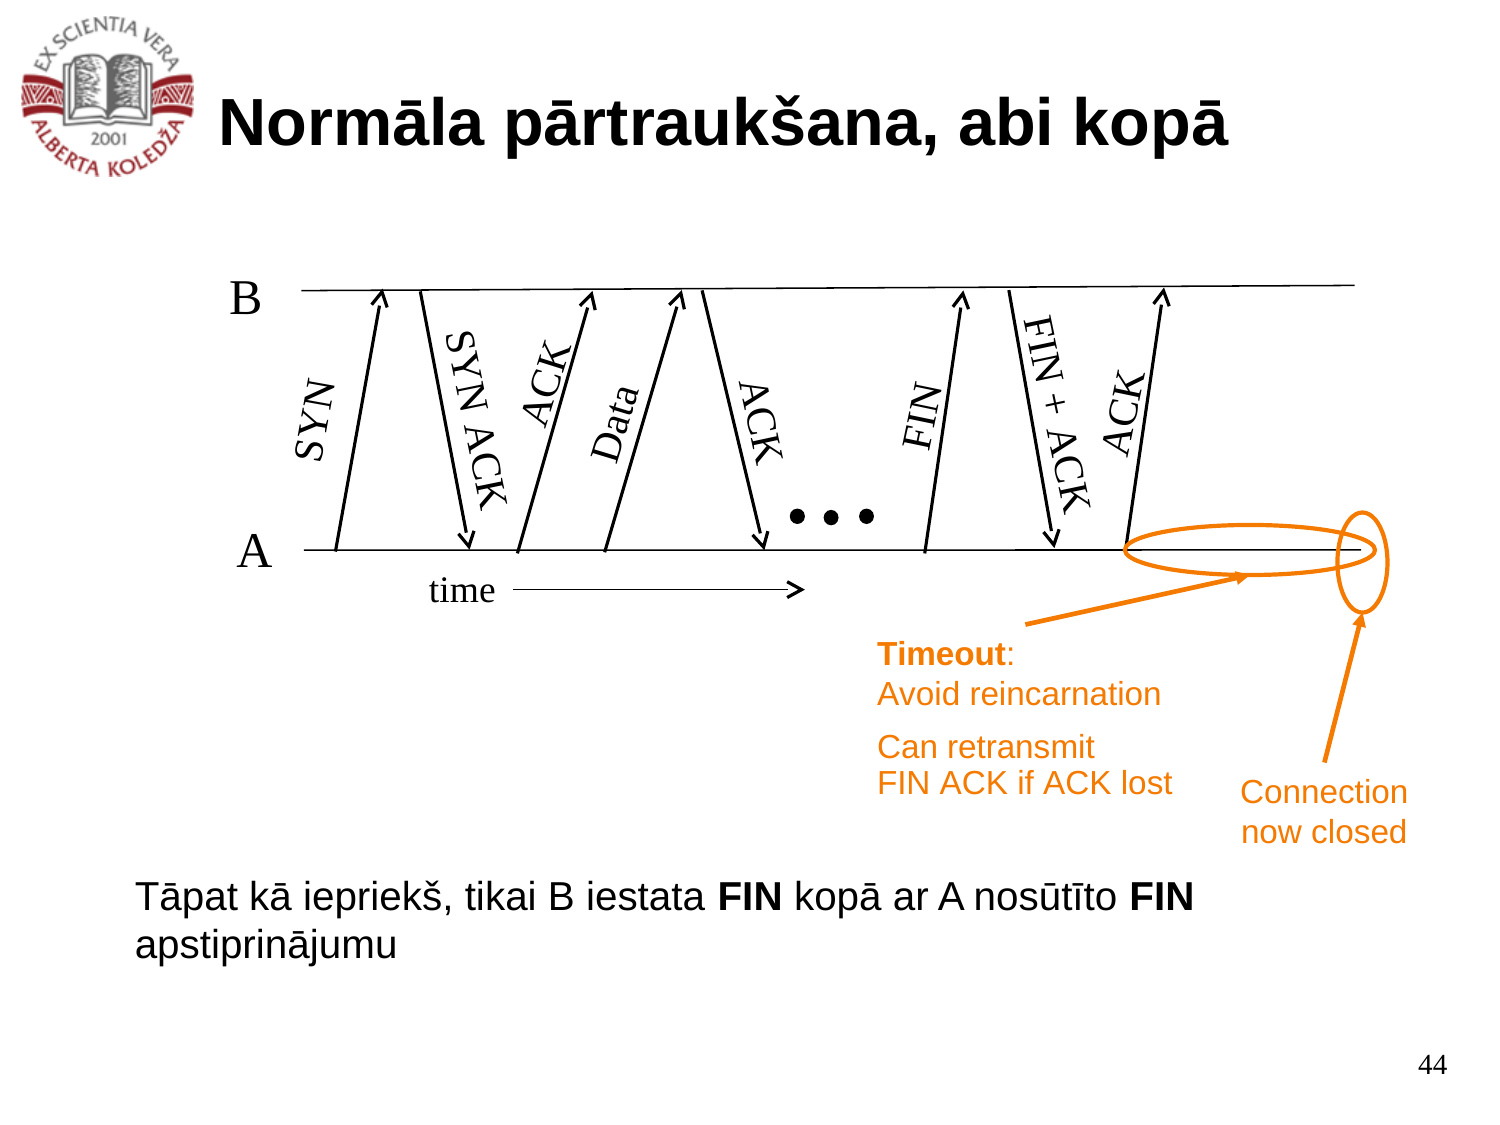

# Normāla pārtraukšana, abi kopā
B
ACK
FIN + ACK
FIN
ACK
SYN ACK
SYN
ACK
Data
A
Connection
now closed
Timeout:
Avoid reincarnation
Can retransmit
FIN ACK if ACK lost
time
Tāpat kā iepriekš, tikai B iestata FIN kopā ar A nosūtīto FIN apstiprinājumu